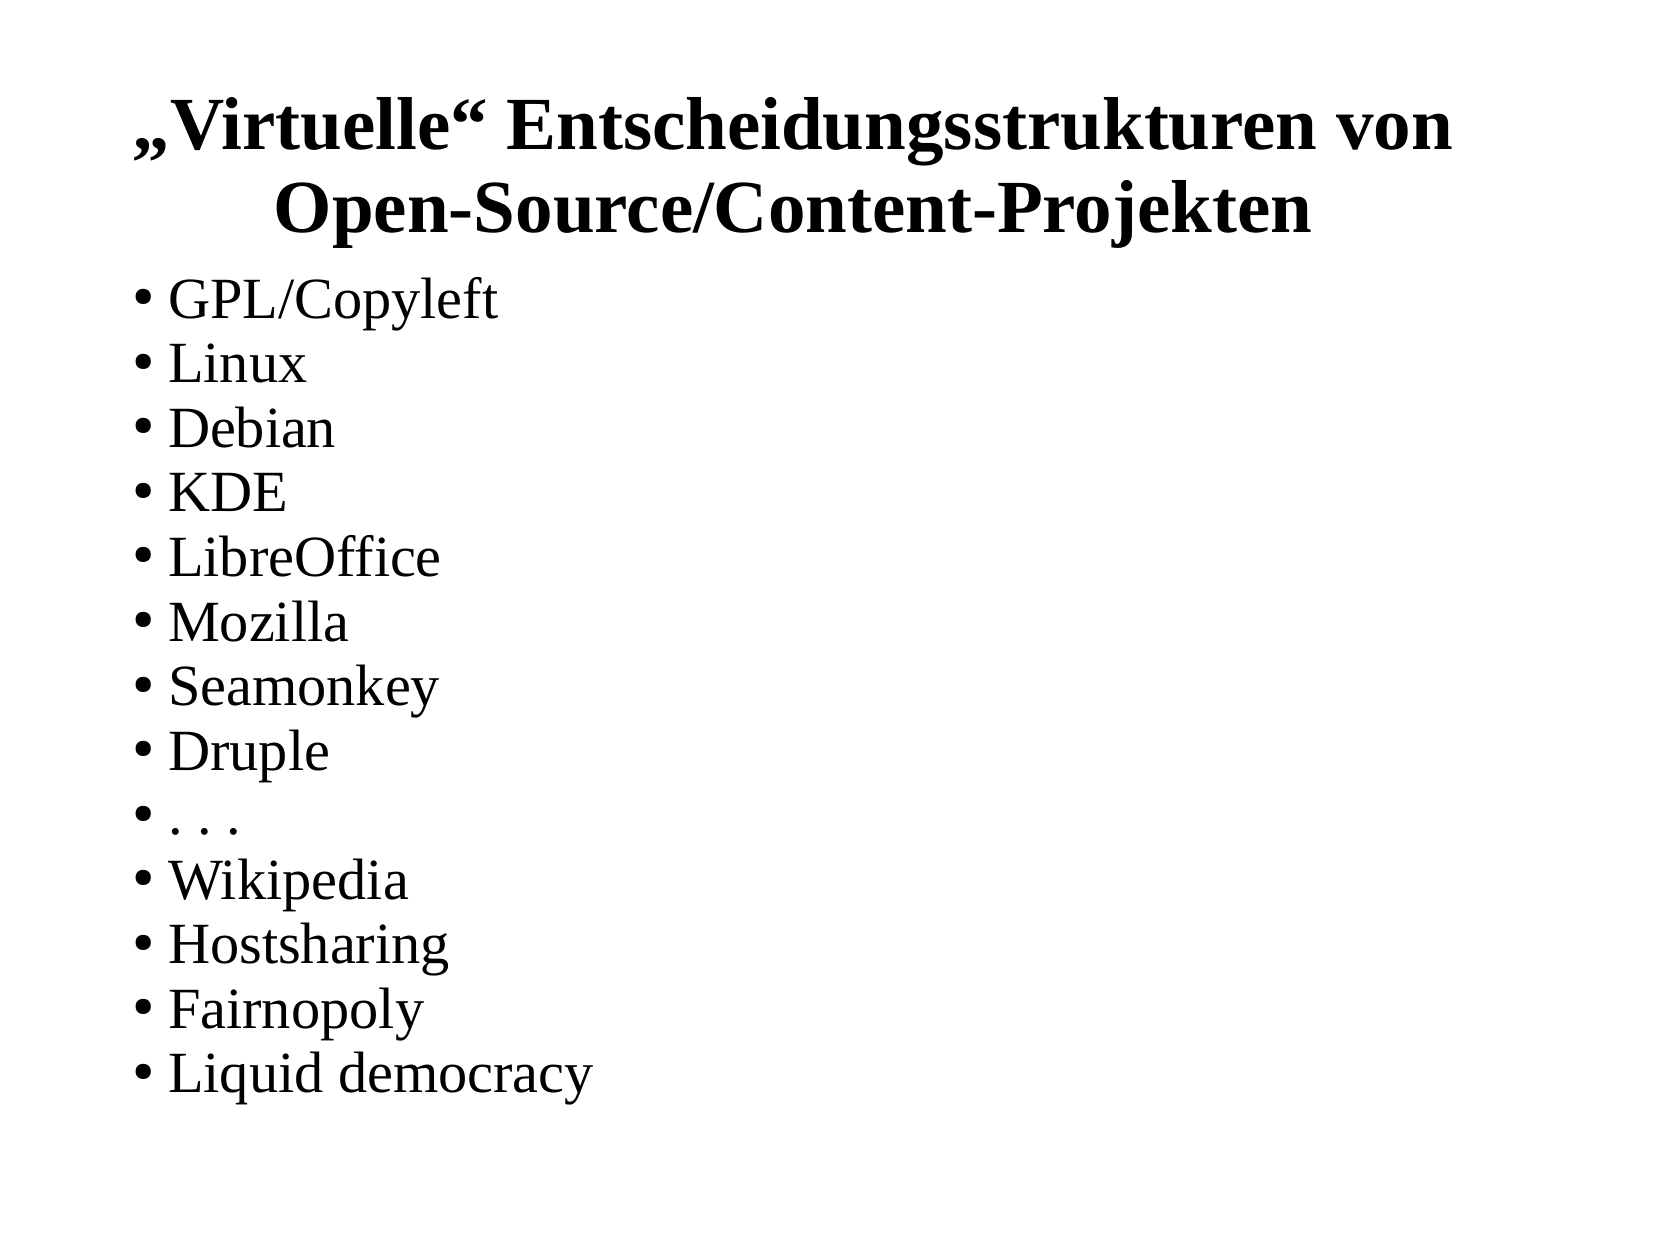

„Virtuelle“ Entscheidungsstrukturen von Open-Source/Content-Projekten
 GPL/Copyleft
 Linux
 Debian
 KDE
 LibreOffice
 Mozilla
 Seamonkey
 Druple
 . . .
 Wikipedia
 Hostsharing
 Fairnopoly
 Liquid democracy